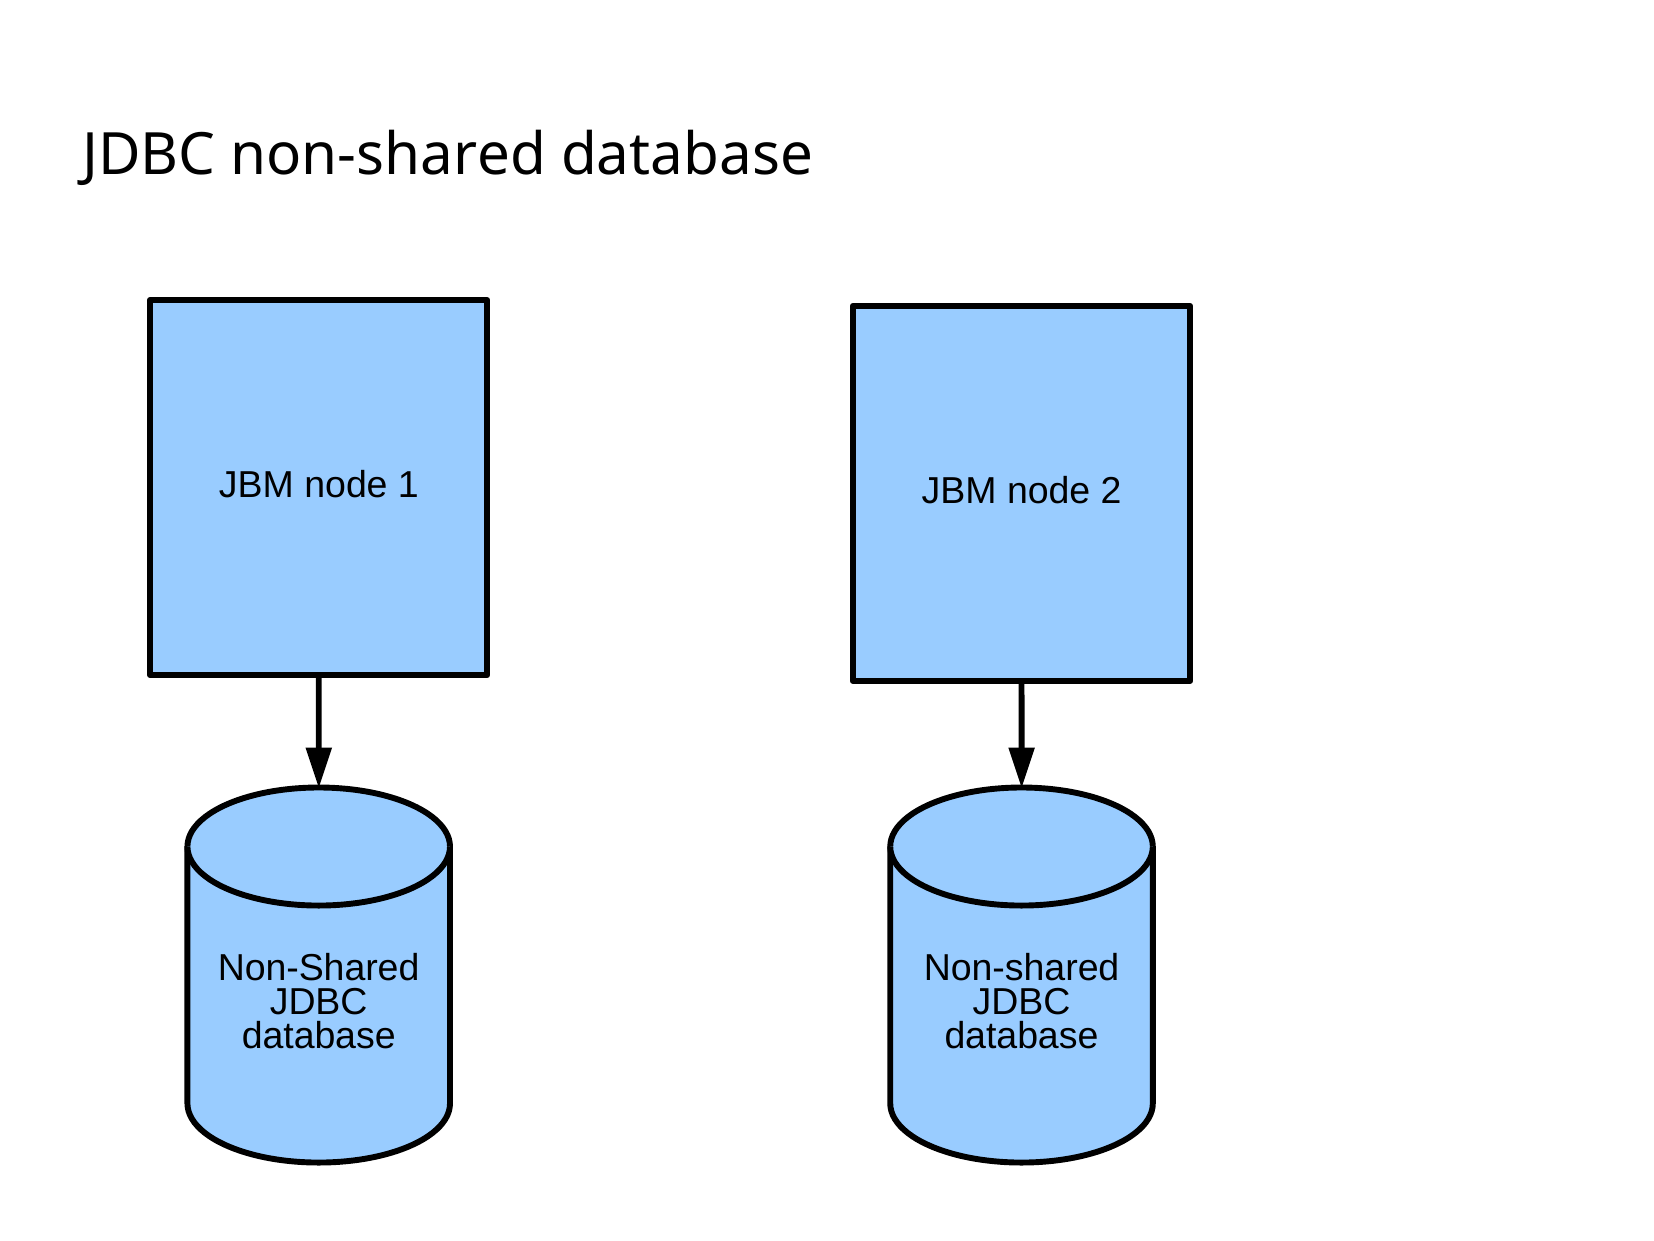

# JDBC non-shared database
JBM node 1
JBM node 2
Non-Shared
JDBC
database
Non-shared
JDBC
database